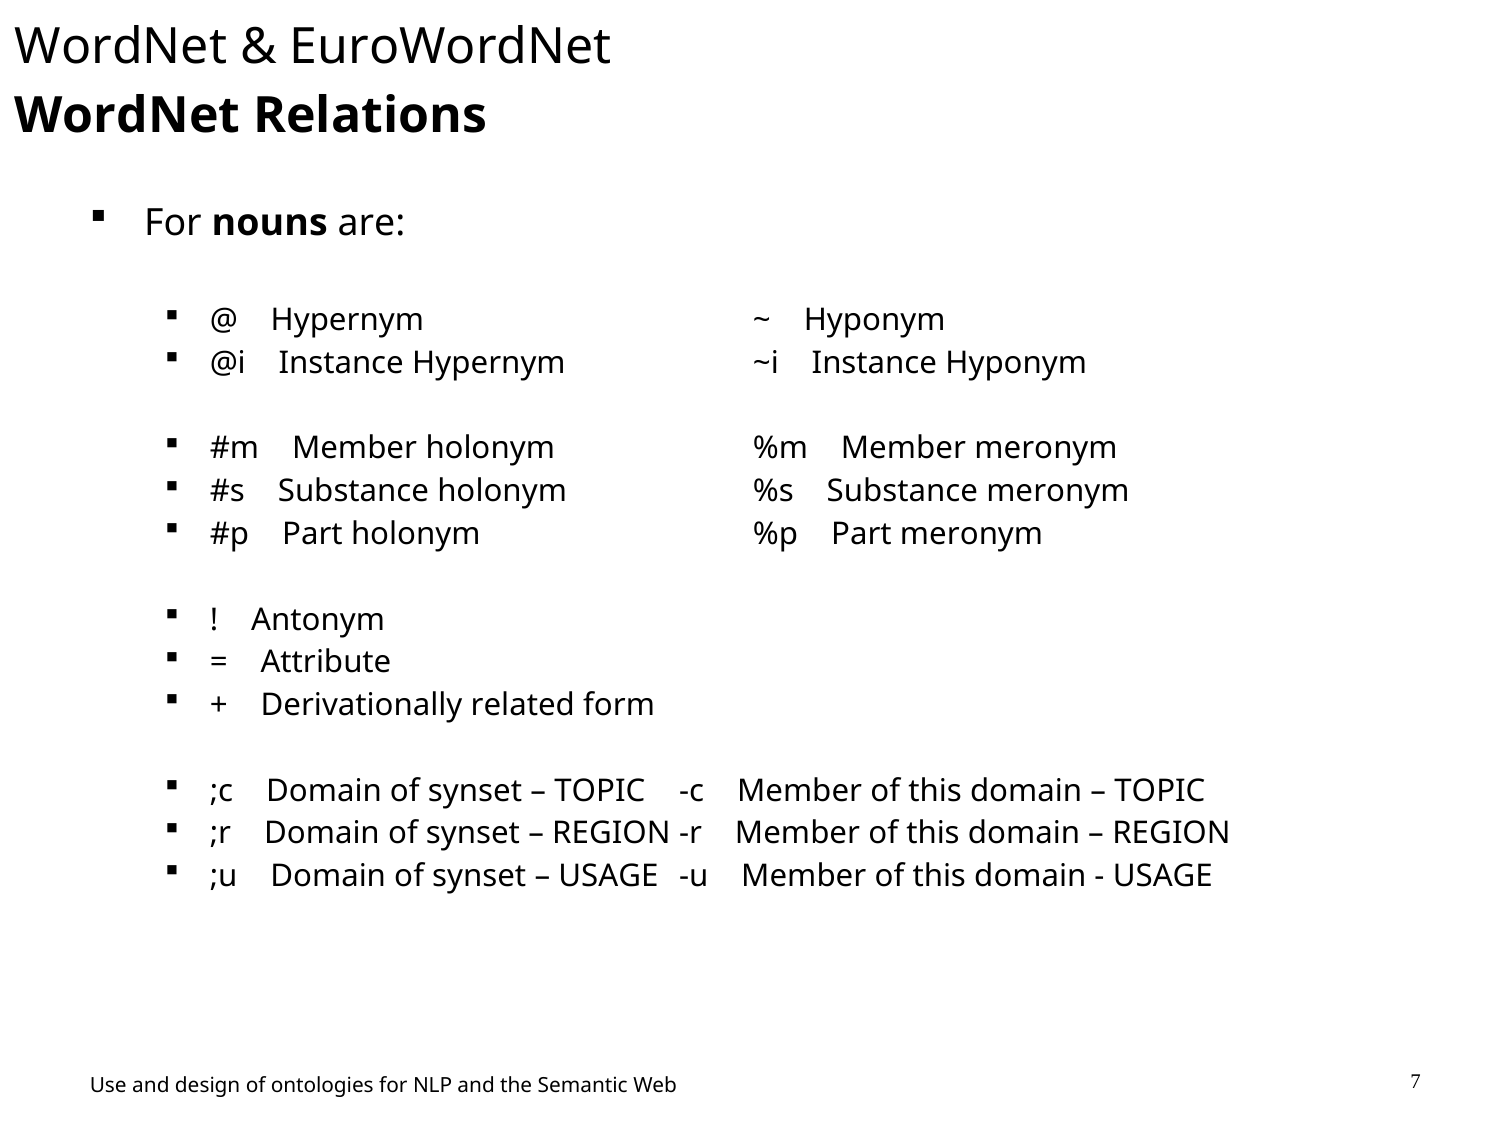

WordNet & EuroWordNet
WordNet Relations
# For nouns are:
@ Hypernym					~ Hyponym
@i Instance Hypernym			~i Instance Hyponym
#m Member holonym			%m Member meronym
#s Substance holonym			%s Substance meronym
#p Part holonym				%p Part meronym
! Antonym
= Attribute
+ Derivationally related form
;c Domain of synset – TOPIC	-c Member of this domain – TOPIC
;r Domain of synset – REGION	-r Member of this domain – REGION
;u Domain of synset – USAGE	-u Member of this domain - USAGE
7